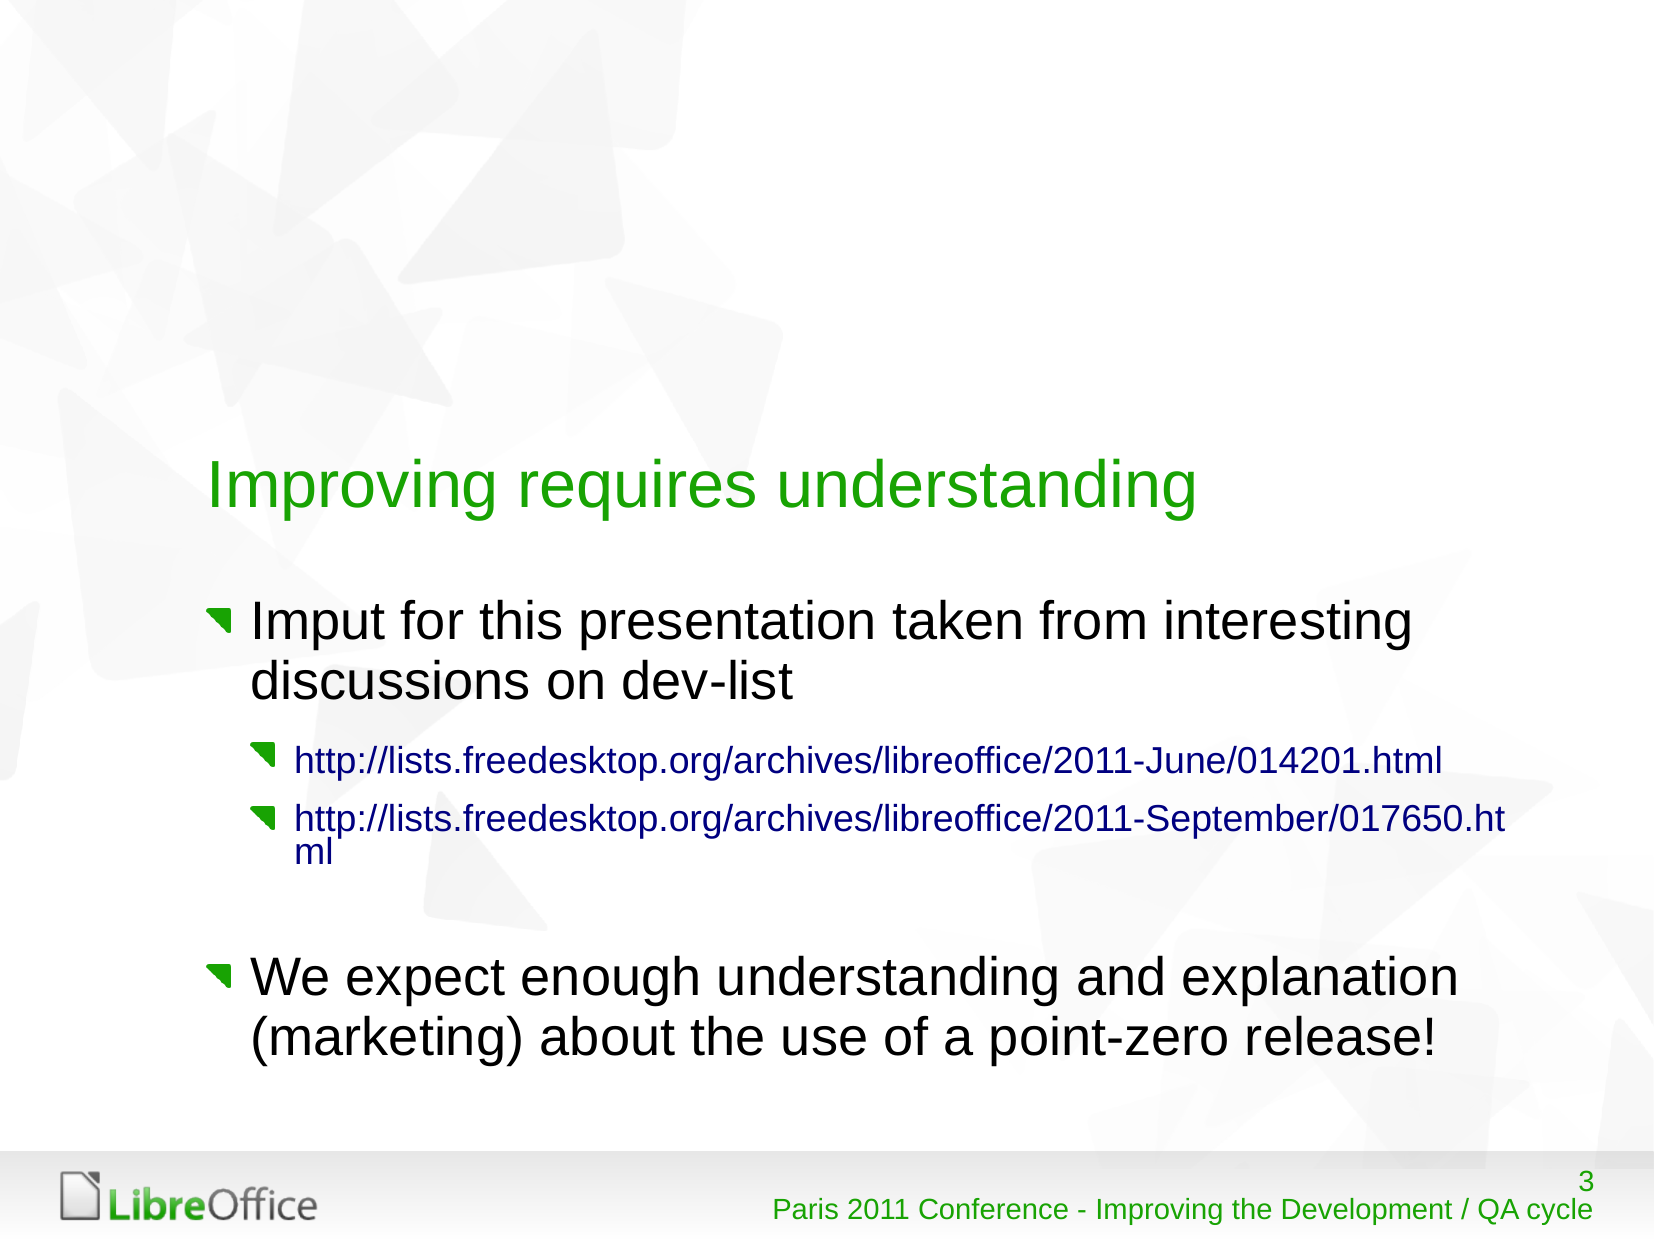

# Improving requires understanding
Imput for this presentation taken from interesting discussions on dev-list
http://lists.freedesktop.org/archives/libreoffice/2011-June/014201.html
http://lists.freedesktop.org/archives/libreoffice/2011-September/017650.html
We expect enough understanding and explanation (marketing) about the use of a point-zero release!
3
Paris 2011 Conference - Improving the Development / QA cycle